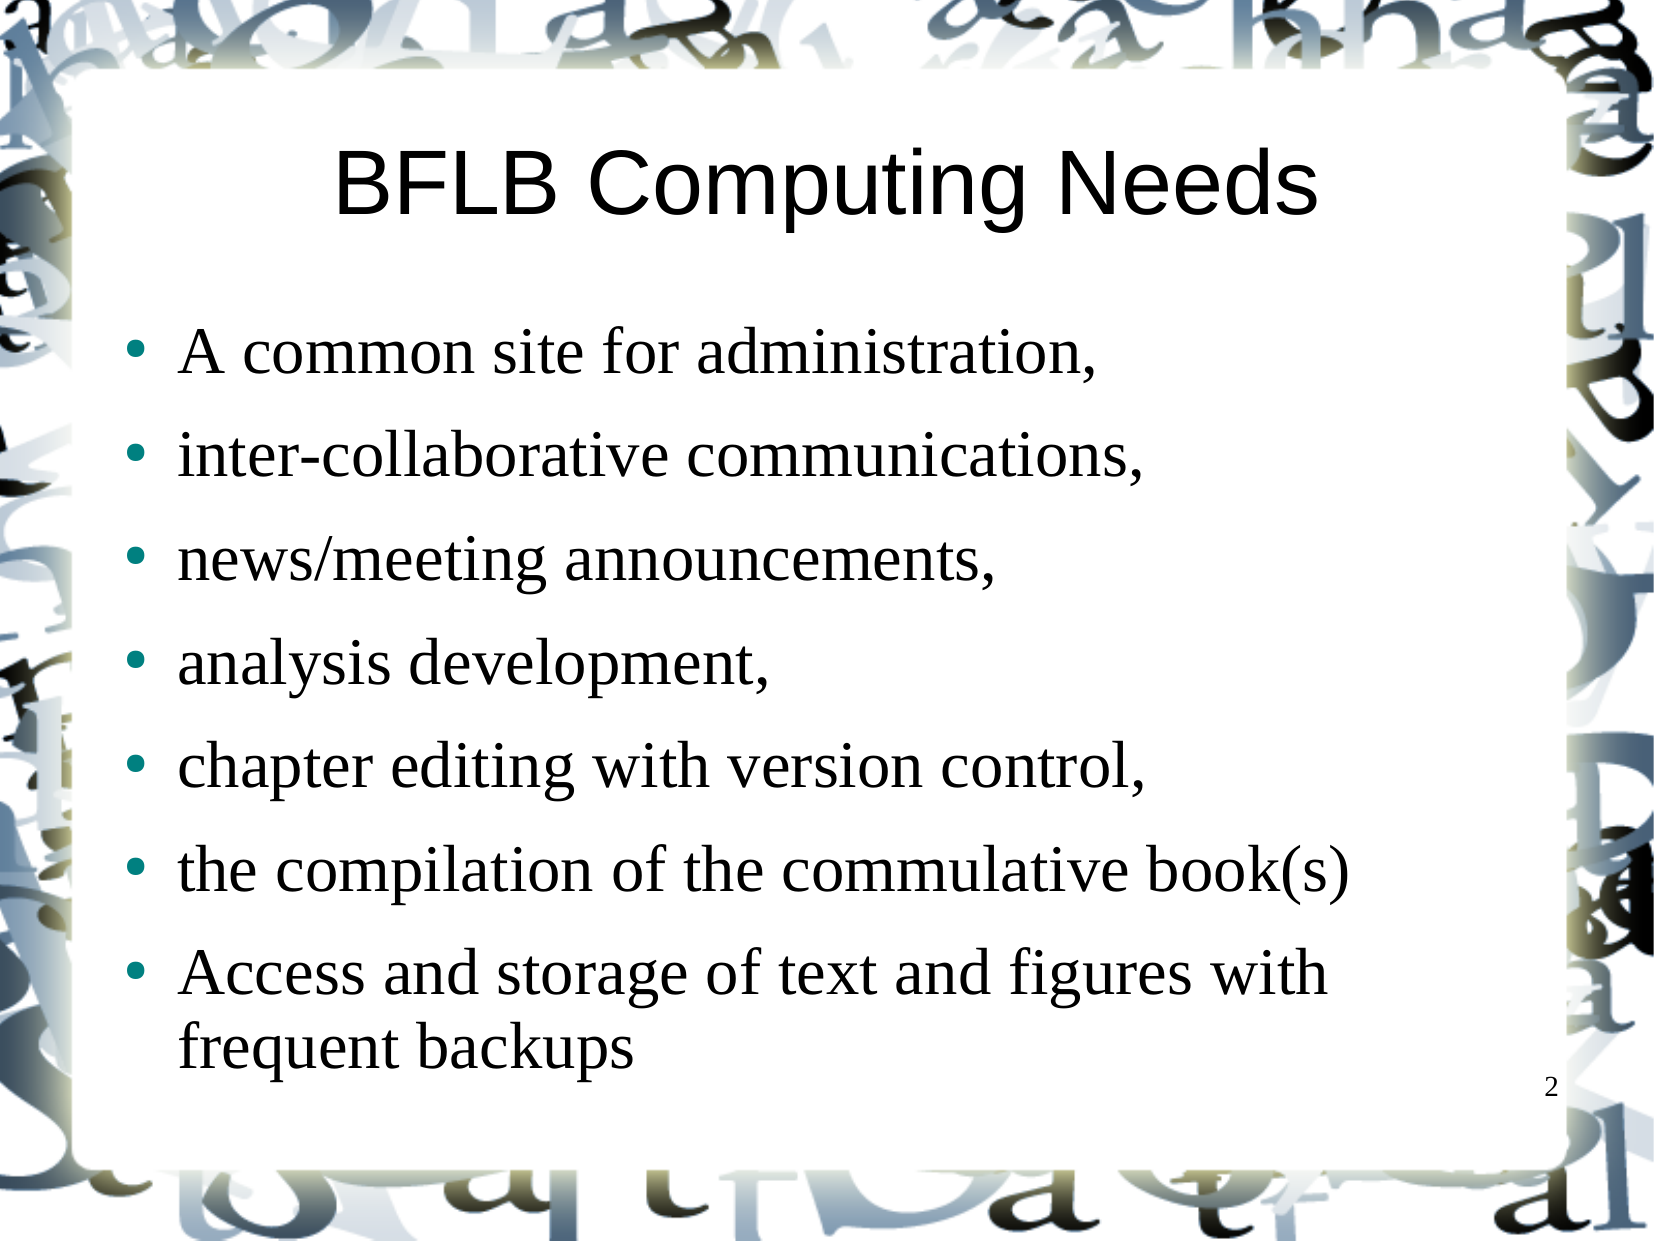

# BFLB Computing Needs
A common site for administration,
inter-collaborative communications,
news/meeting announcements,
analysis development,
chapter editing with version control,
the compilation of the commulative book(s)
Access and storage of text and figures with frequent backups
2